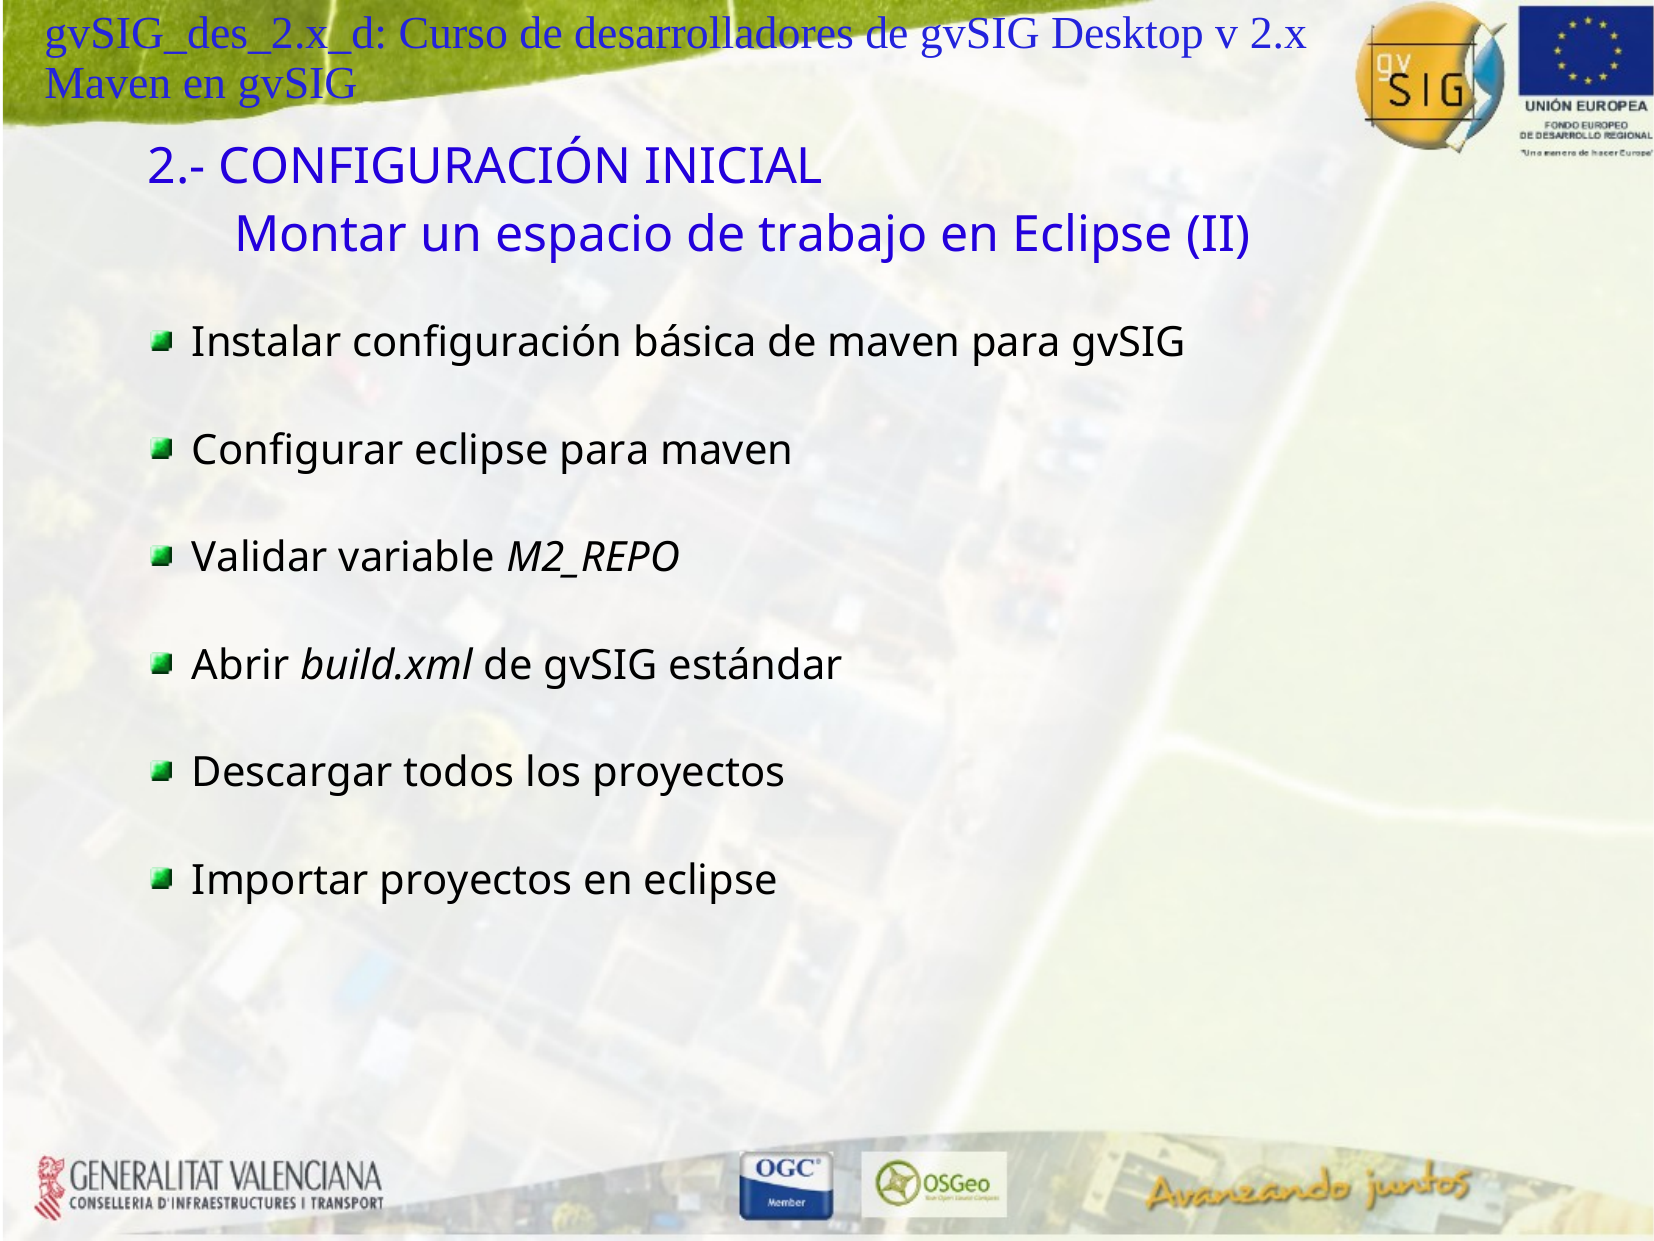

# 2.- CONFIGURACIÓN INICIAL Montar un espacio de trabajo en Eclipse (II)
Instalar configuración básica de maven para gvSIG
Configurar eclipse para maven
Validar variable M2_REPO
Abrir build.xml de gvSIG estándar
Descargar todos los proyectos
Importar proyectos en eclipse